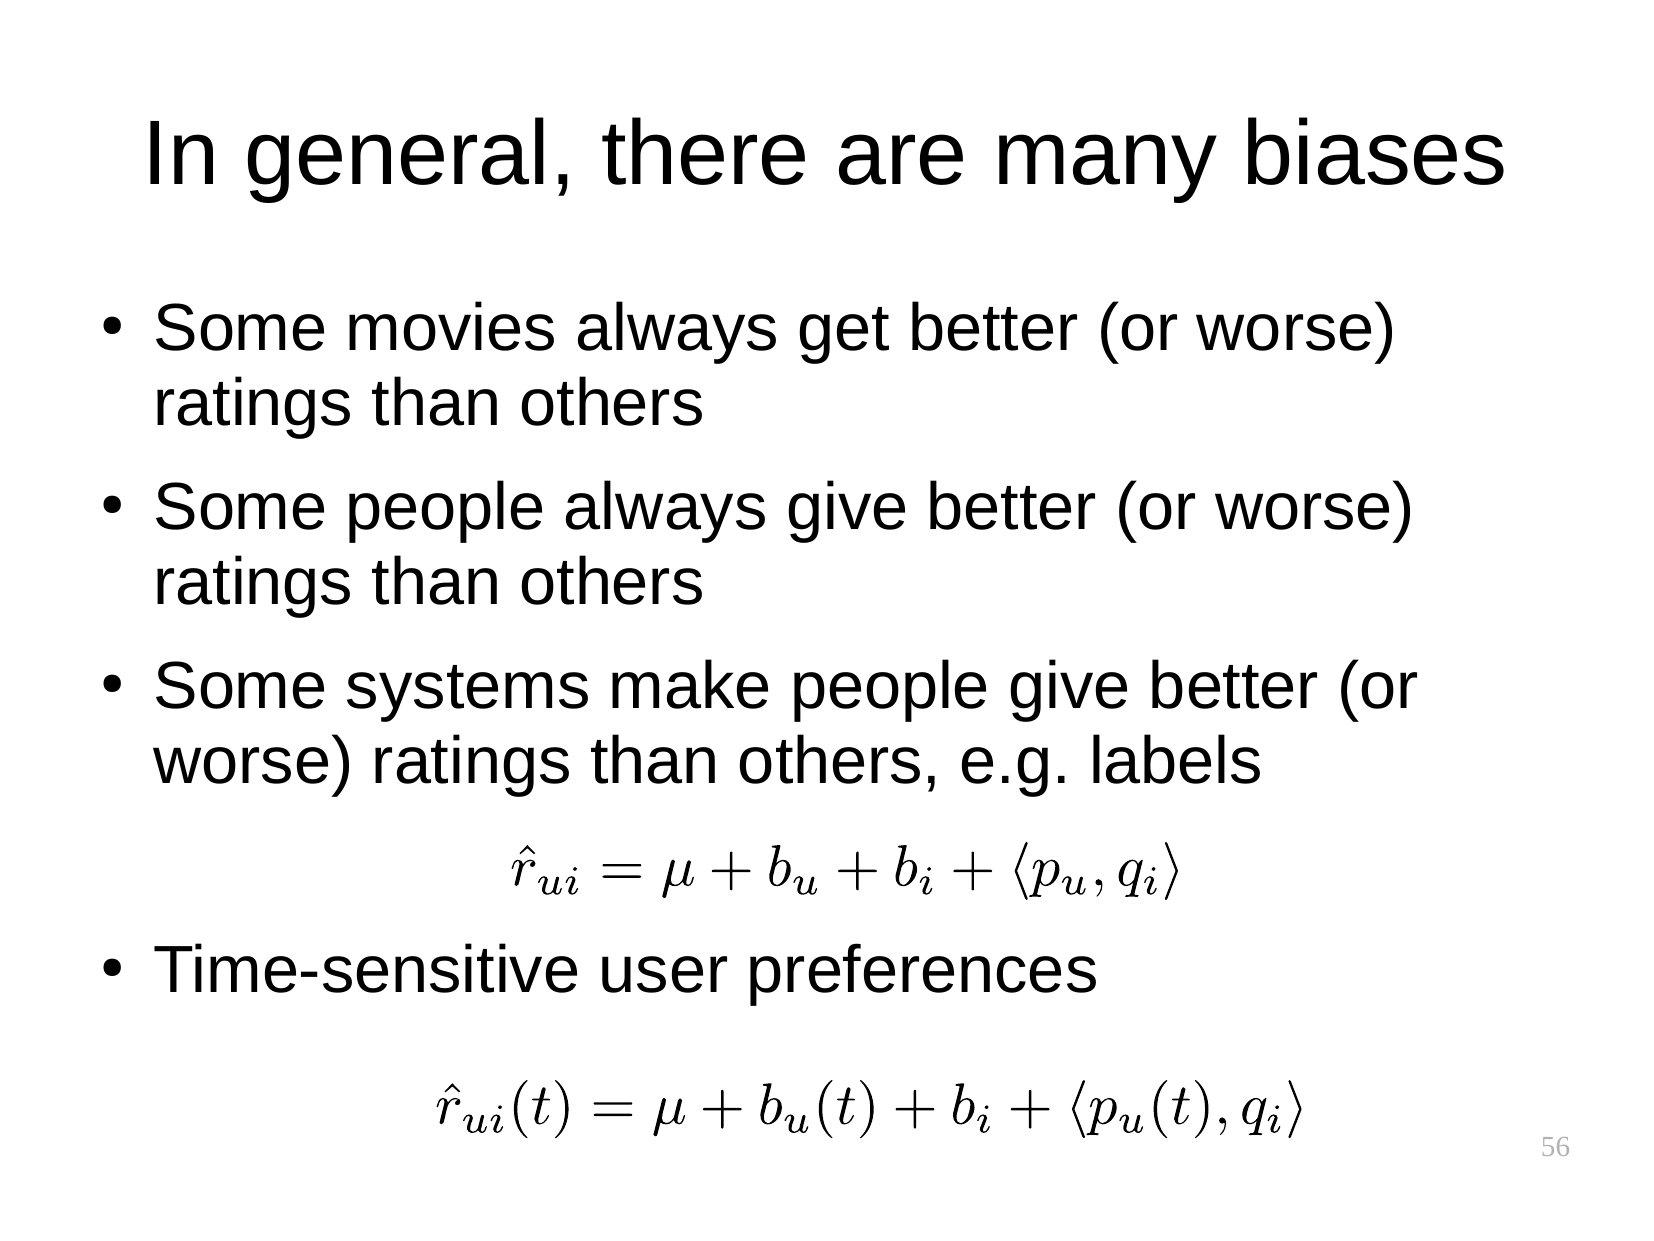

# In general, there are many biases
Some movies always get better (or worse) ratings than others
Some people always give better (or worse) ratings than others
Some systems make people give better (or worse) ratings than others, e.g. labels
Time-sensitive user preferences
56